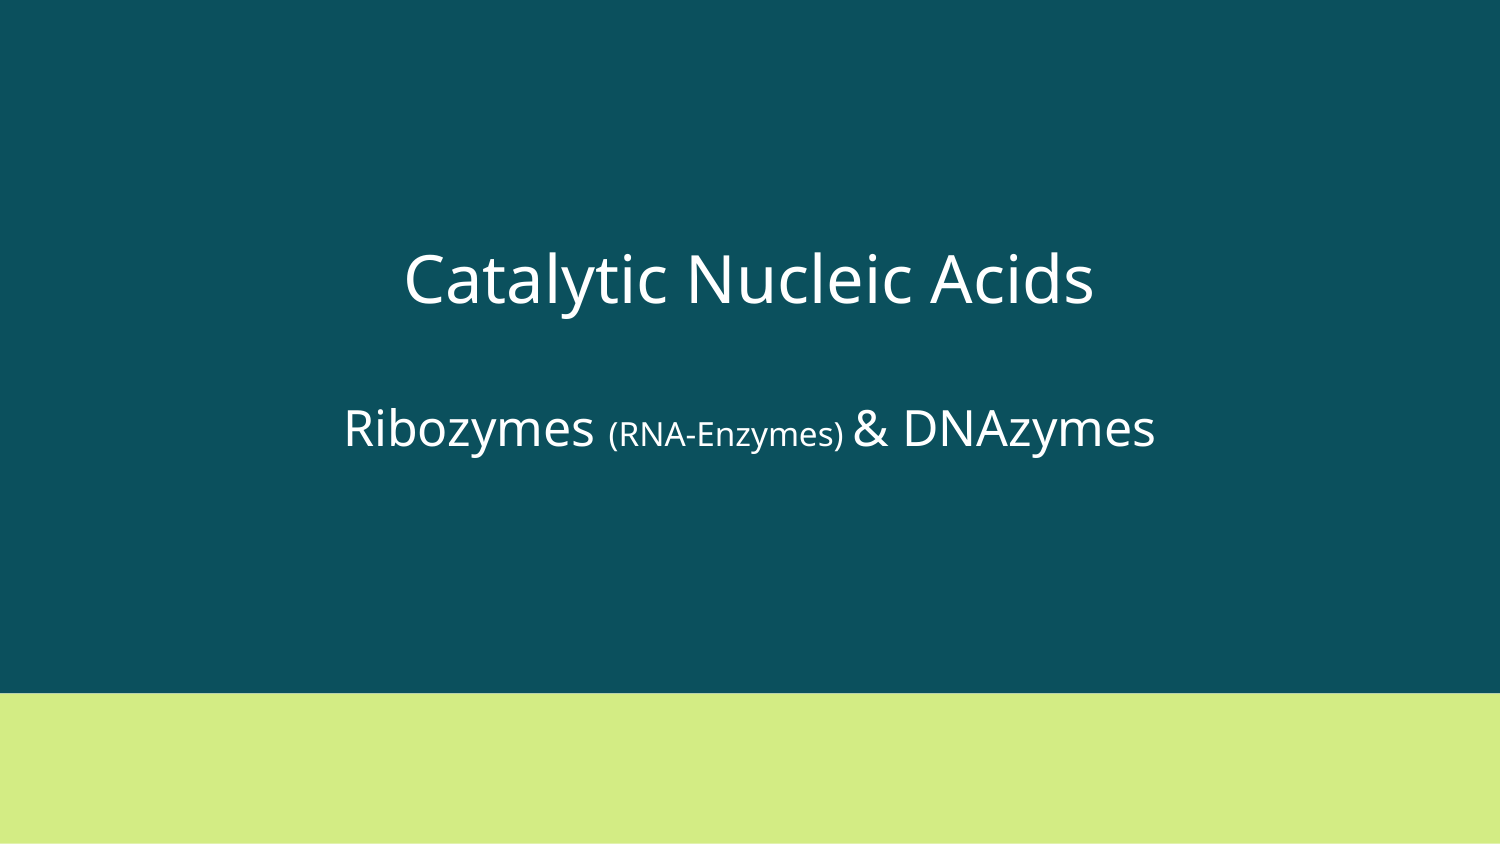

Catalytic Nucleic Acids
Ribozymes (RNA-Enzymes) & DNAzymes